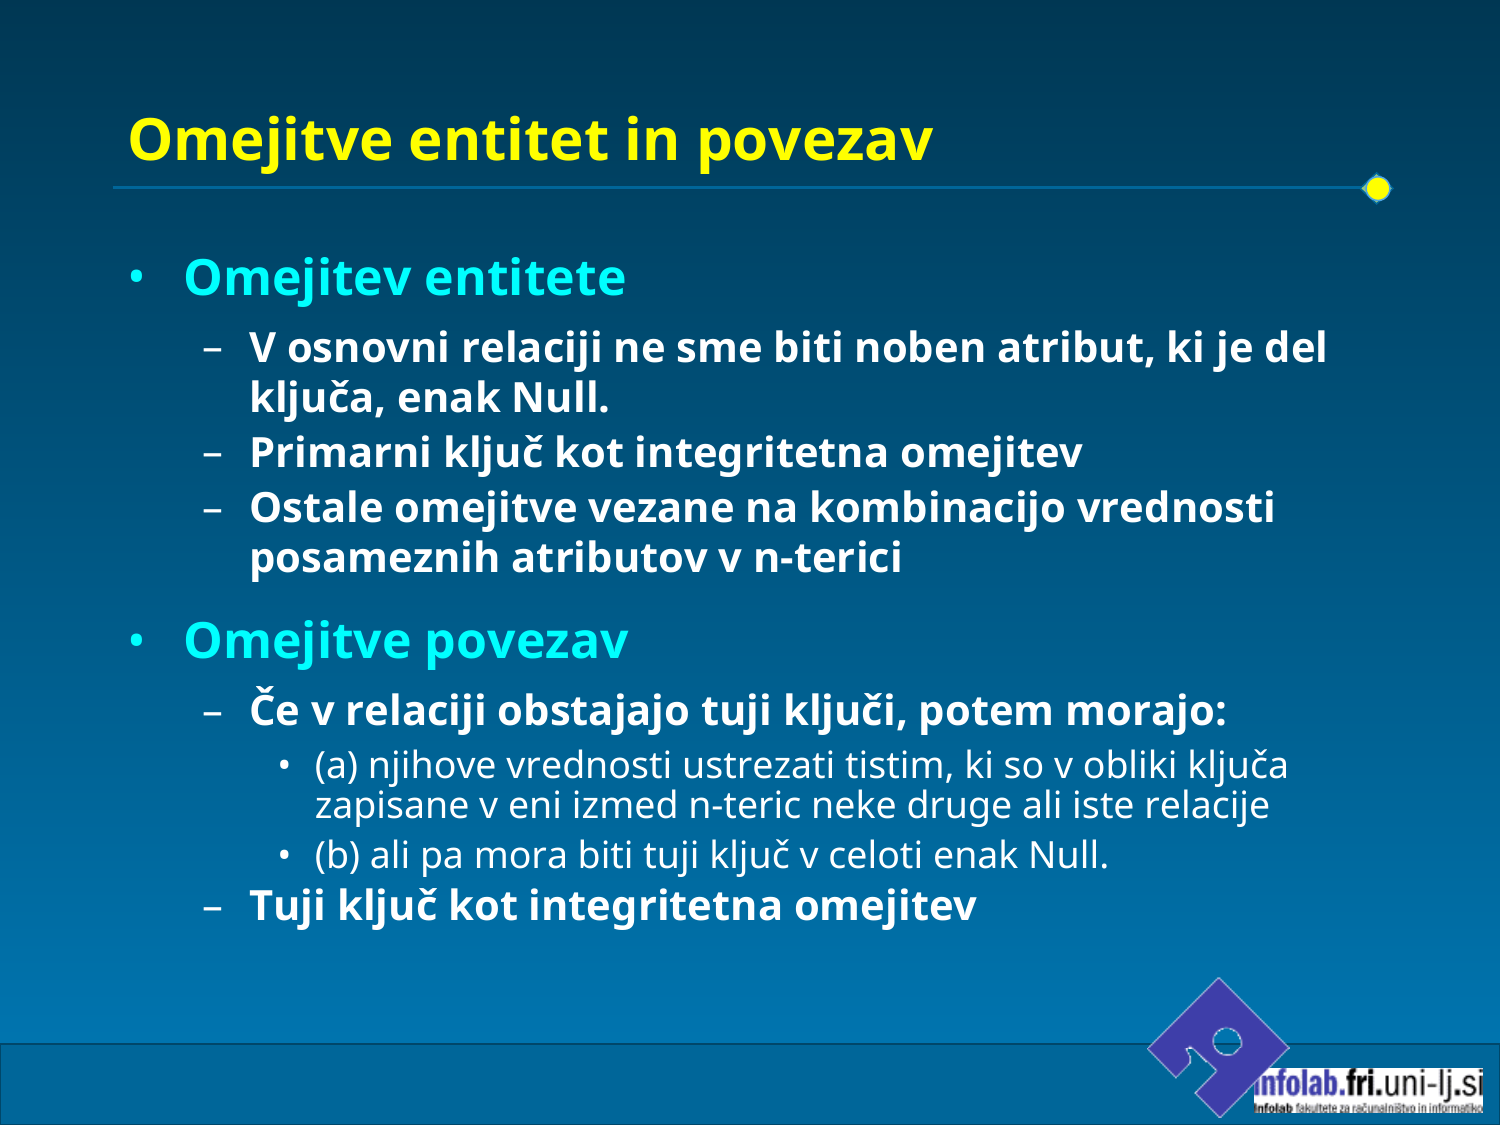

# Omejitve entitet in povezav
Omejitev entitete
V osnovni relaciji ne sme biti noben atribut, ki je del ključa, enak Null.
Primarni ključ kot integritetna omejitev
Ostale omejitve vezane na kombinacijo vrednosti posameznih atributov v n-terici
Omejitve povezav
Če v relaciji obstajajo tuji ključi, potem morajo:
(a) njihove vrednosti ustrezati tistim, ki so v obliki ključa zapisane v eni izmed n-teric neke druge ali iste relacije
(b) ali pa mora biti tuji ključ v celoti enak Null.
Tuji ključ kot integritetna omejitev